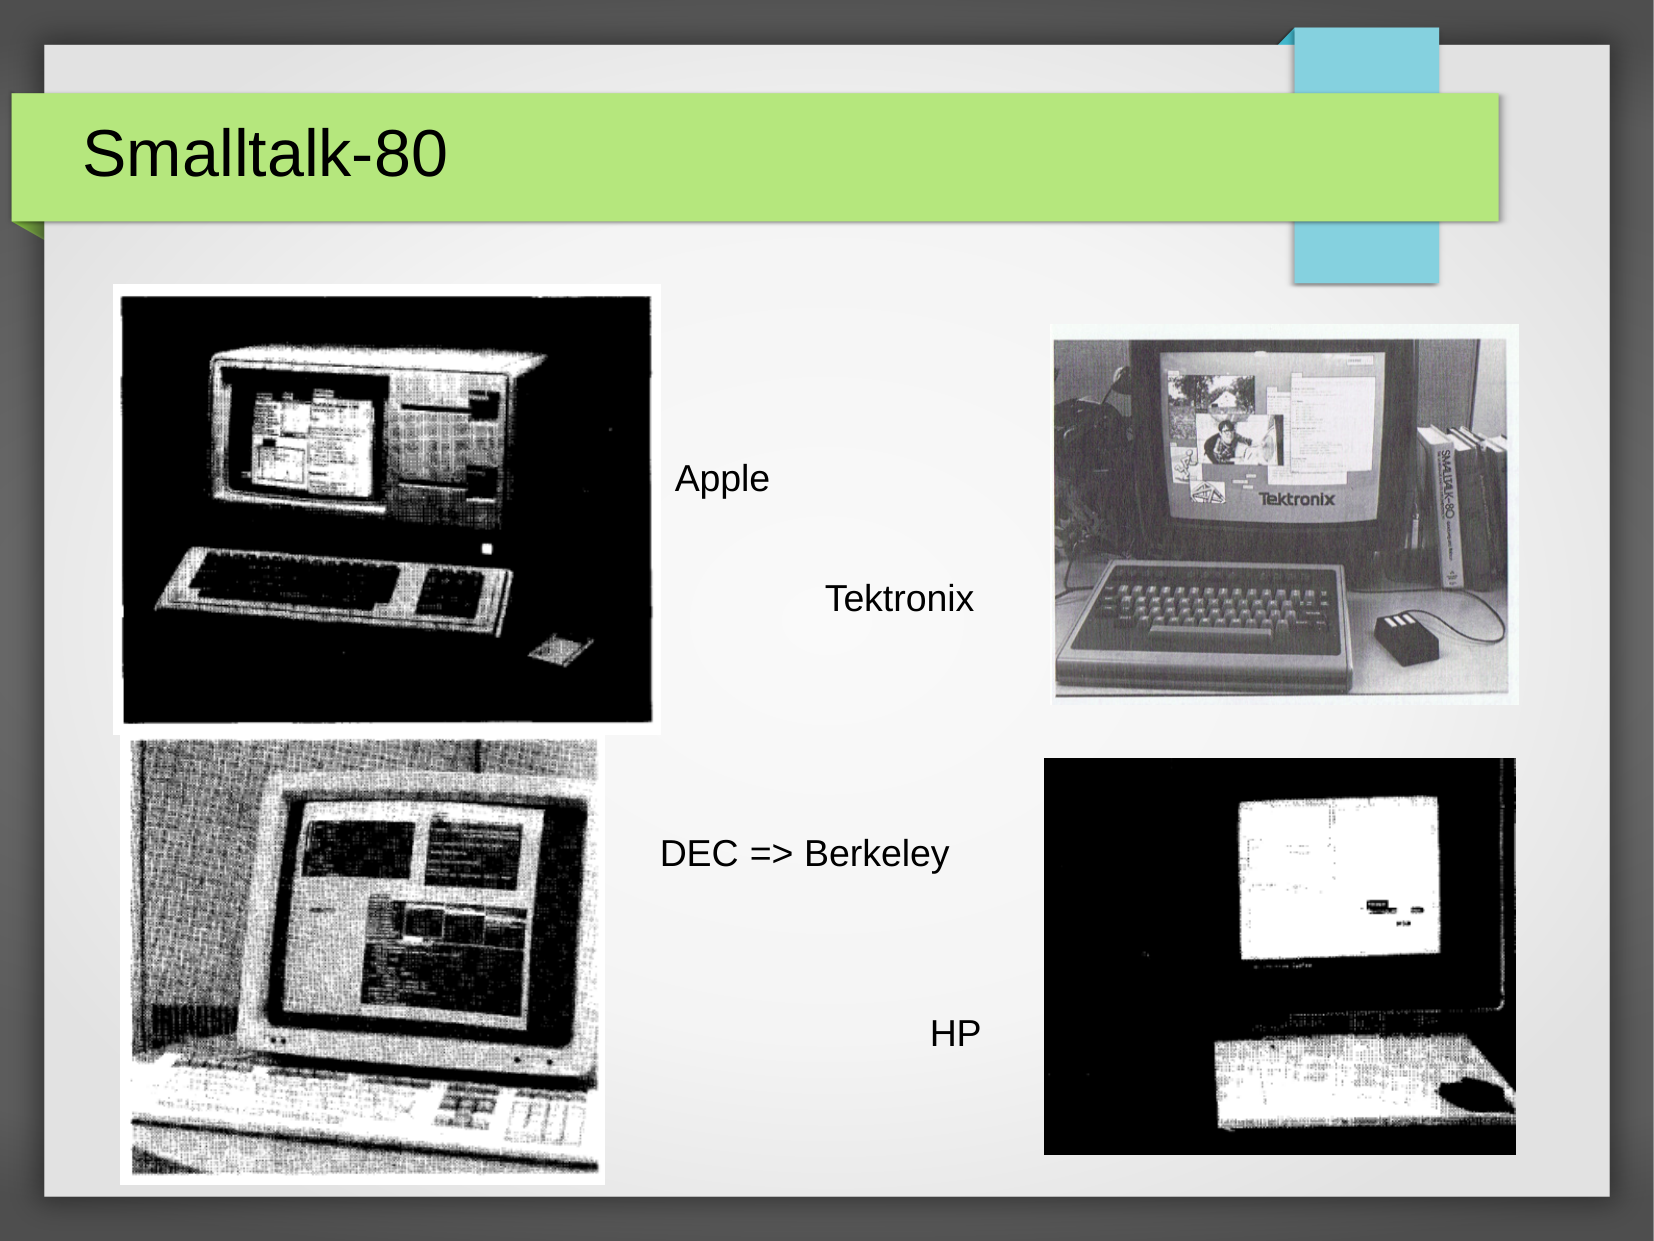

# Smalltalk-80
Apple
Tektronix
DEC
=> Berkeley
HP